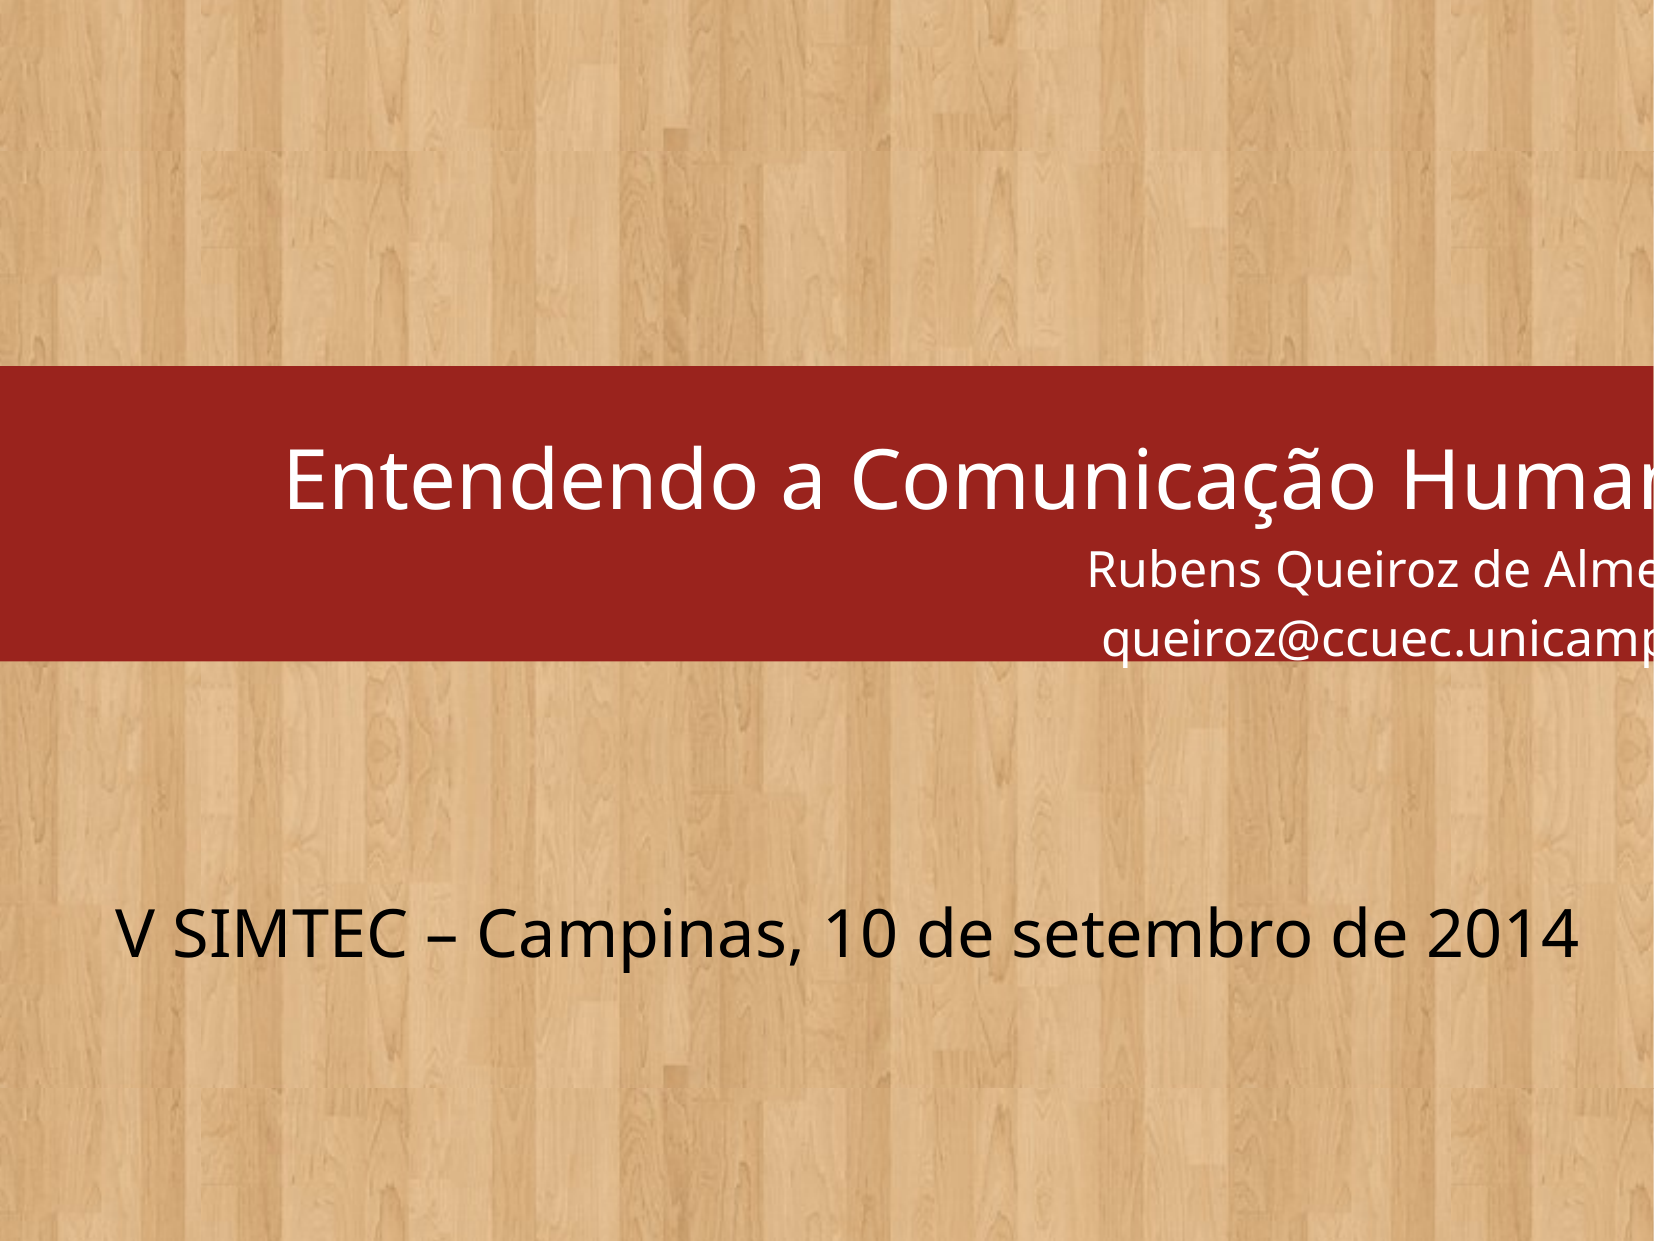

#
Entendendo a Comunicação Humana
Rubens Queiroz de Almeida
queiroz@ccuec.unicamp.br
V SIMTEC – Campinas, 10 de setembro de 2014